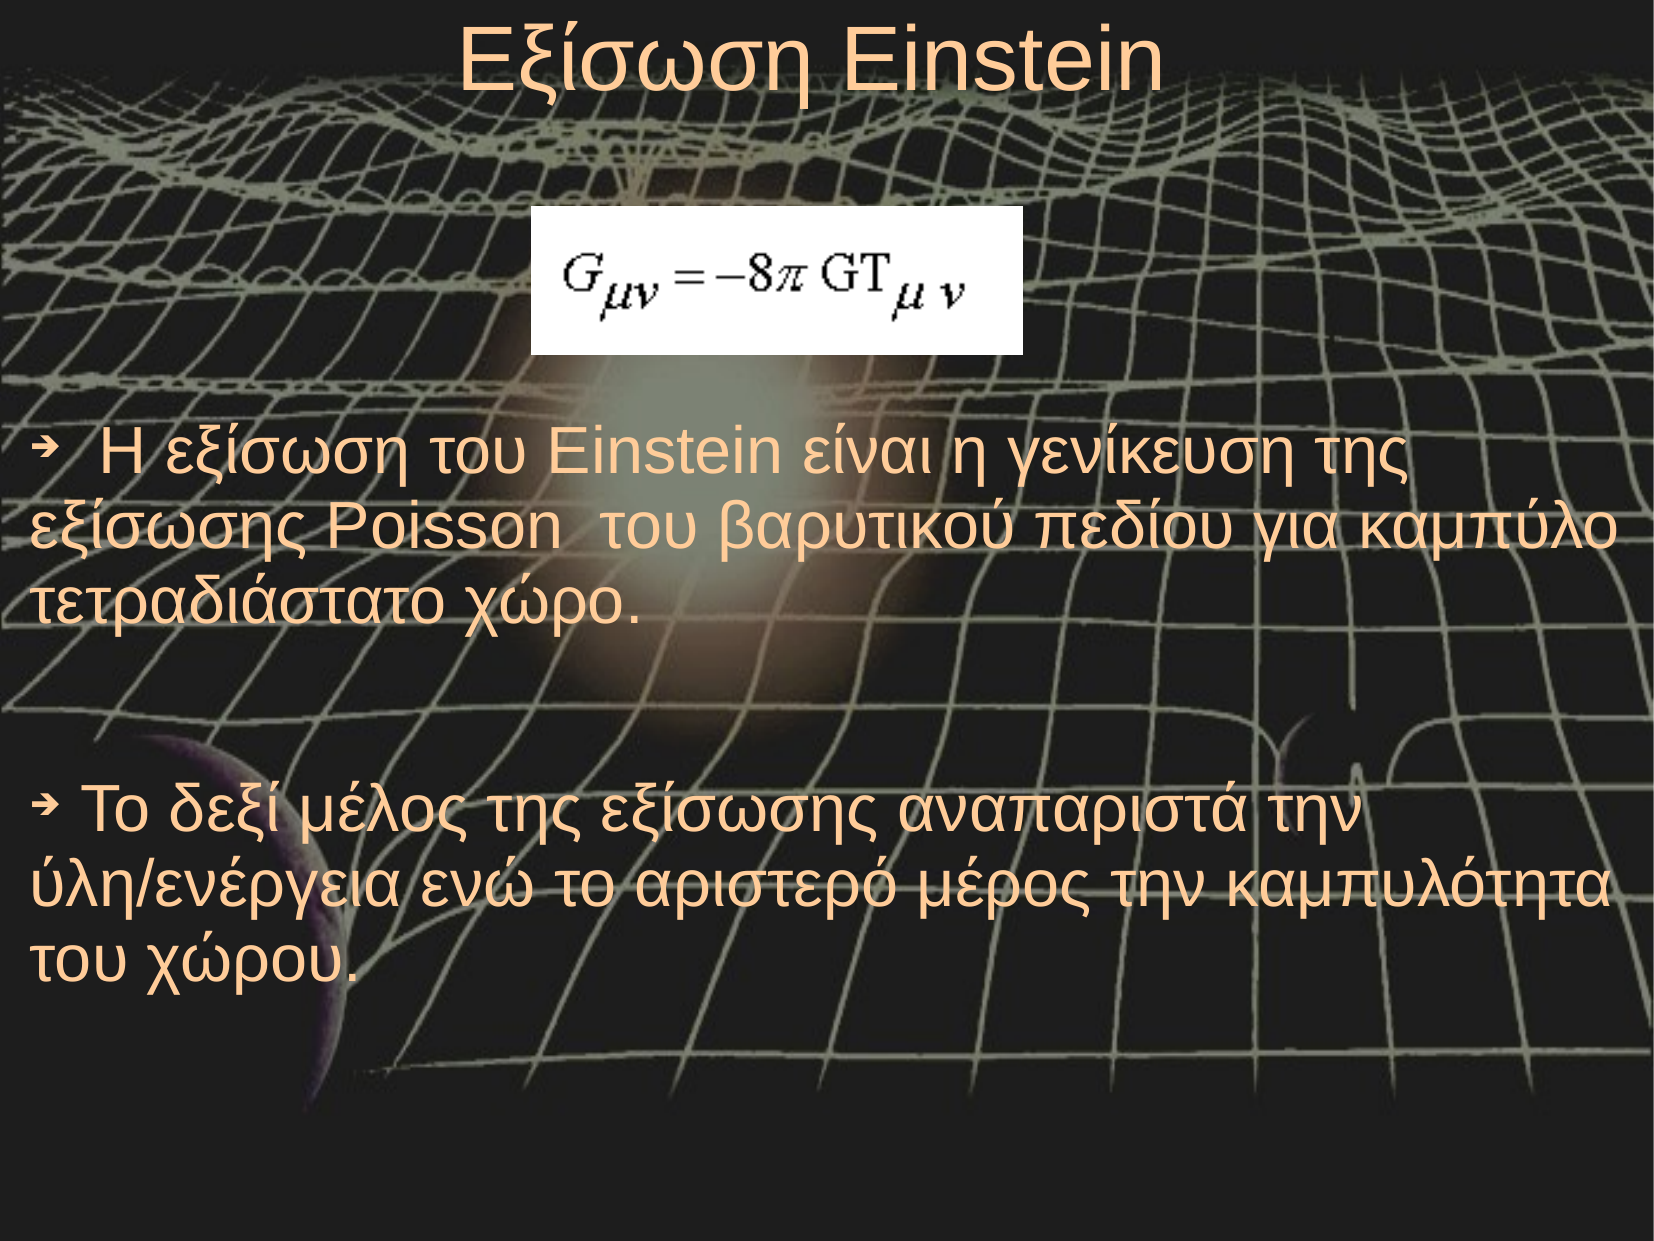

# Εξίσωση Einstein
 Η εξίσωση του Einstein είναι η γενίκευση της εξίσωσης Poisson του βαρυτικού πεδίου για καμπύλο τετραδιάστατο χώρο.
 Το δεξί μέλος της εξίσωσης αναπαριστά την ύλη/ενέργεια ενώ το αριστερό μέρος την καμπυλότητα του χώρου.